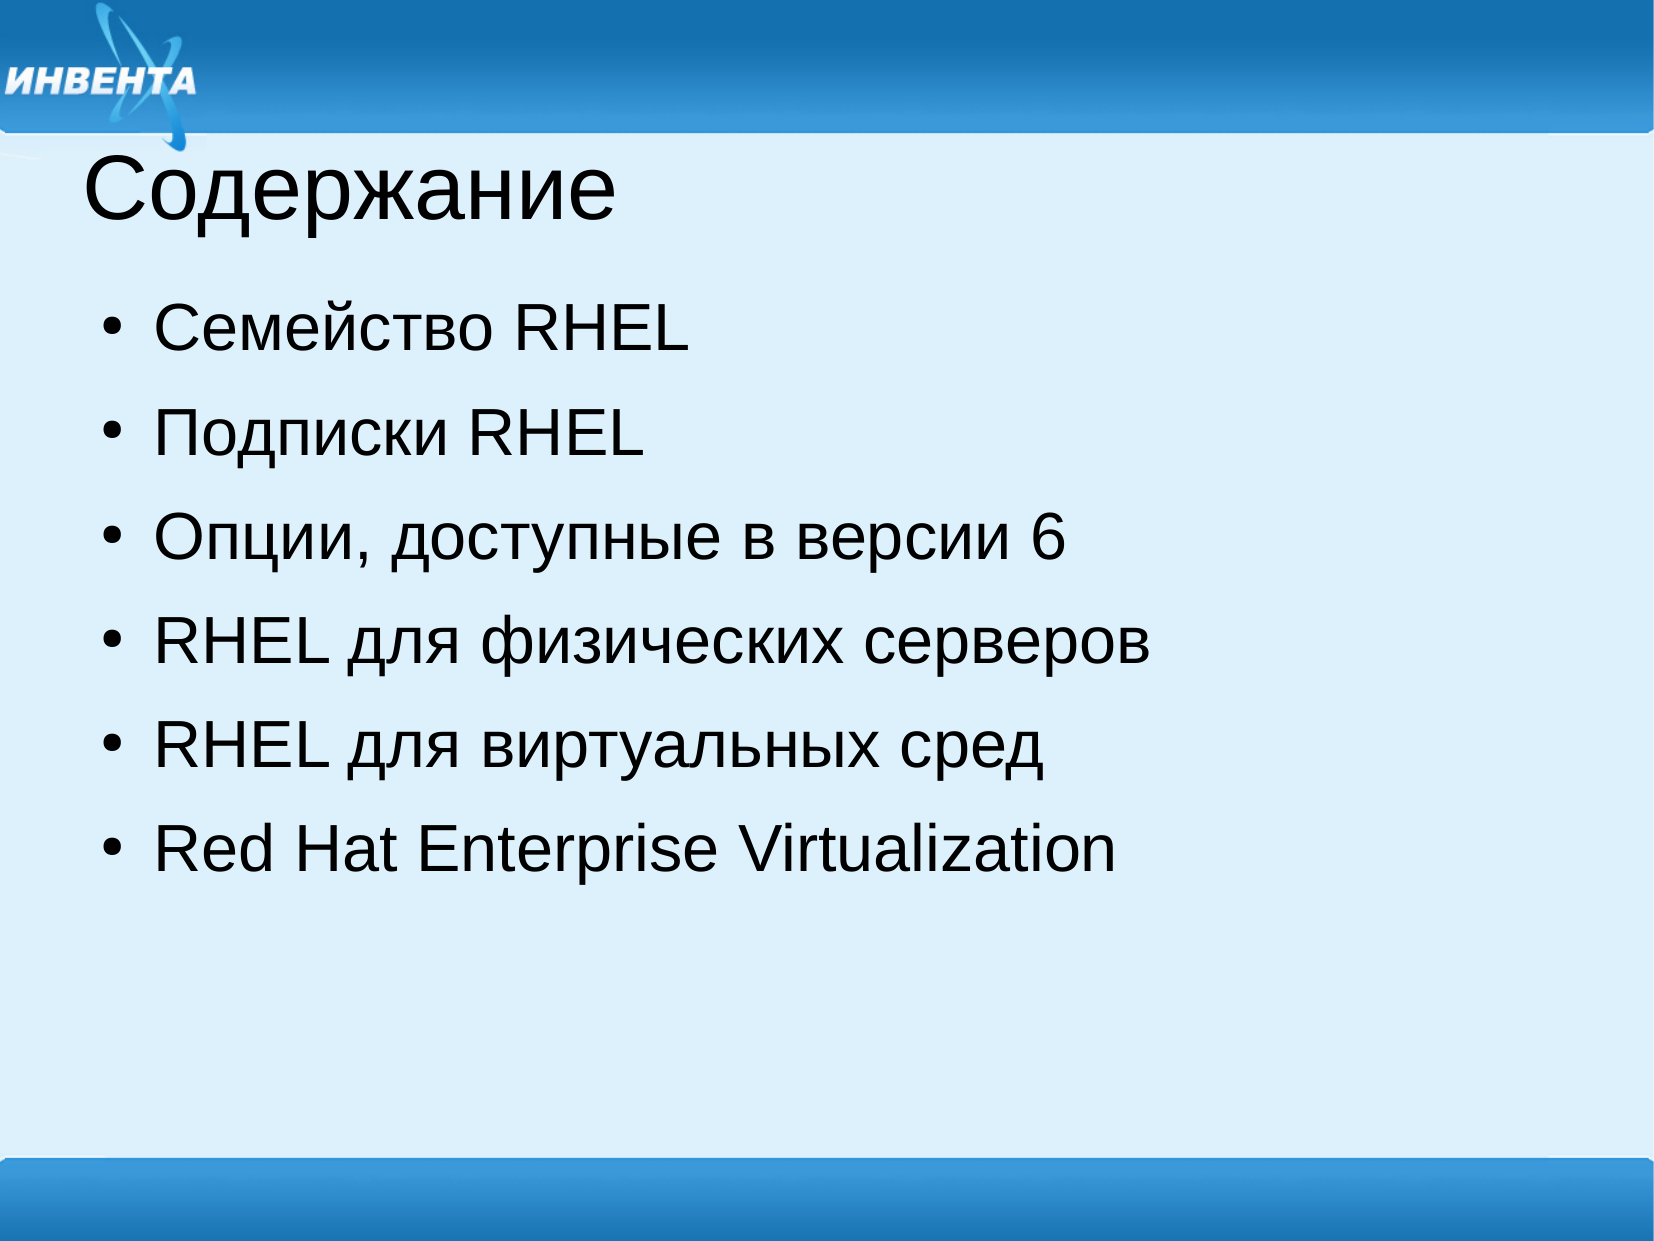

# Содержание
Семейство RHEL
Подписки RHEL
Опции, доступные в версии 6
RHEL для физических серверов
RHEL для виртуальных сред
Red Hat Enterprise Virtualization